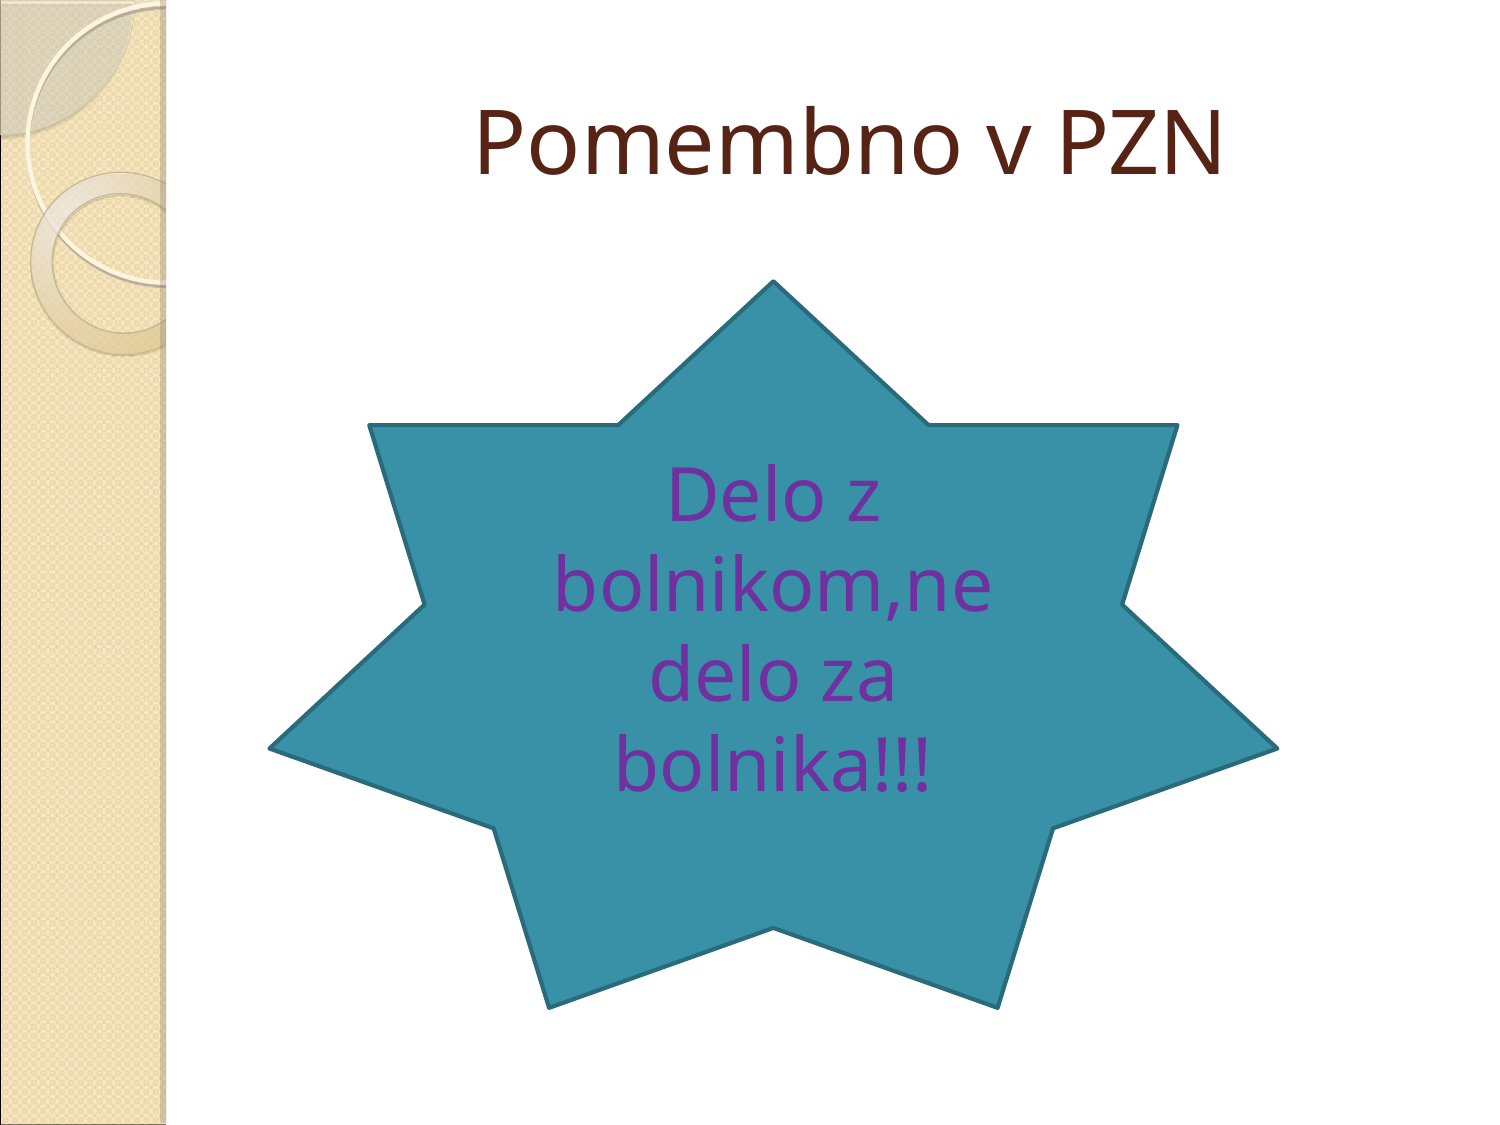

# Pomembno v PZN
Delo z bolnikom,ne delo za bolnika!!!